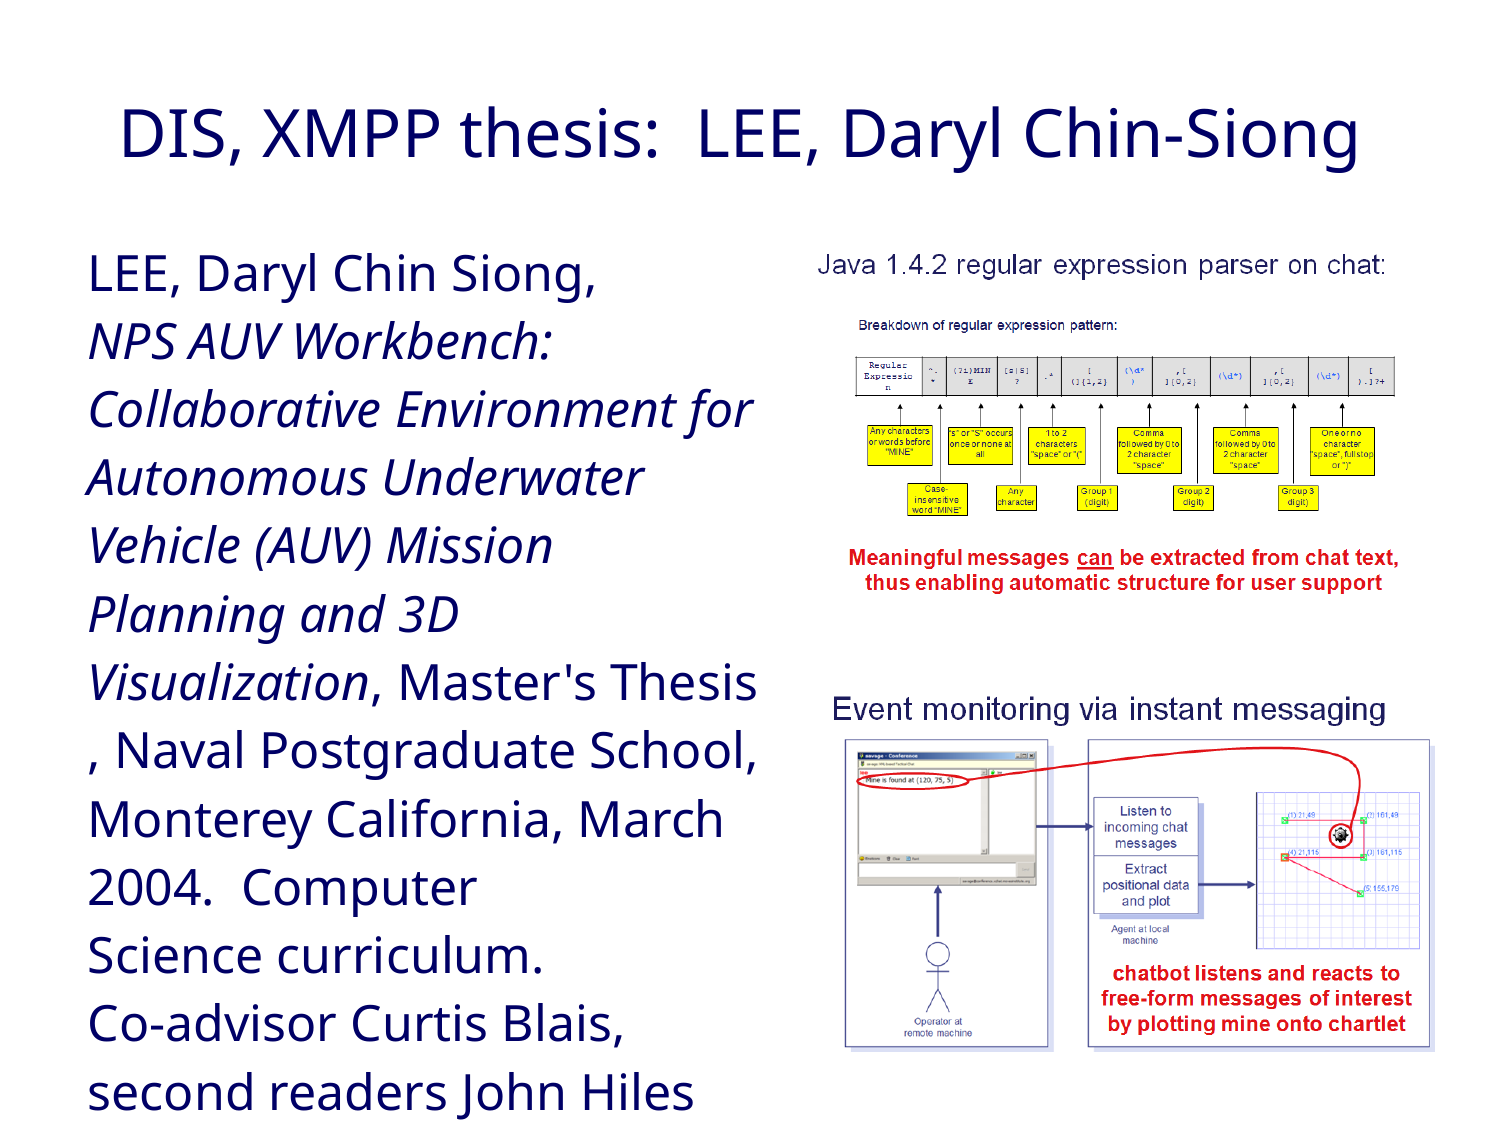

# DIS, XMPP thesis: LEE, Daryl Chin-Siong
LEE, Daryl Chin Siong, NPS AUV Workbench: Collaborative Environment for Autonomous Underwater Vehicle (AUV) Mission Planning and 3D Visualization, Master's Thesis, Naval Postgraduate School, Monterey California, March 2004. Computer Science curriculum. Co-advisor Curtis Blais, second readers John Hiles and Duane Davis.